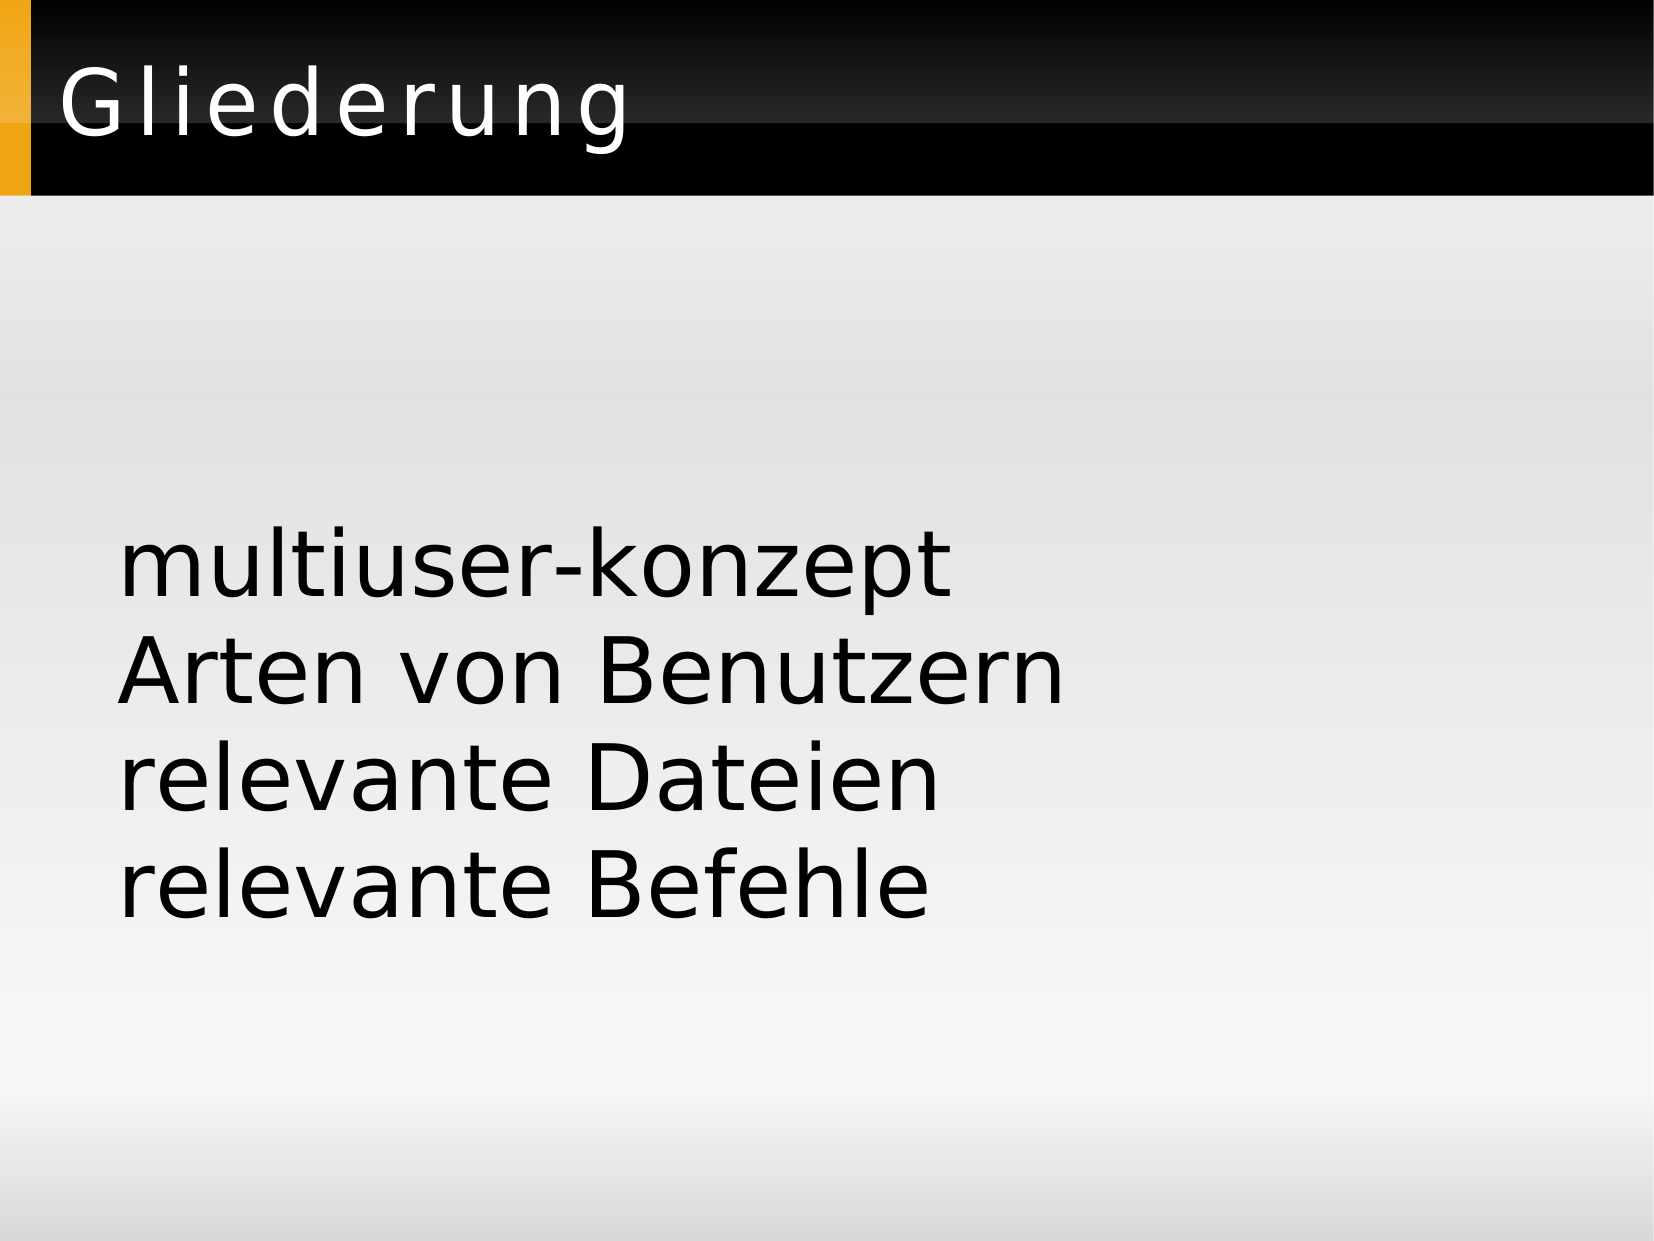

# Gliederung
 multiuser-konzept
 Arten von Benutzern
 relevante Dateien
 relevante Befehle